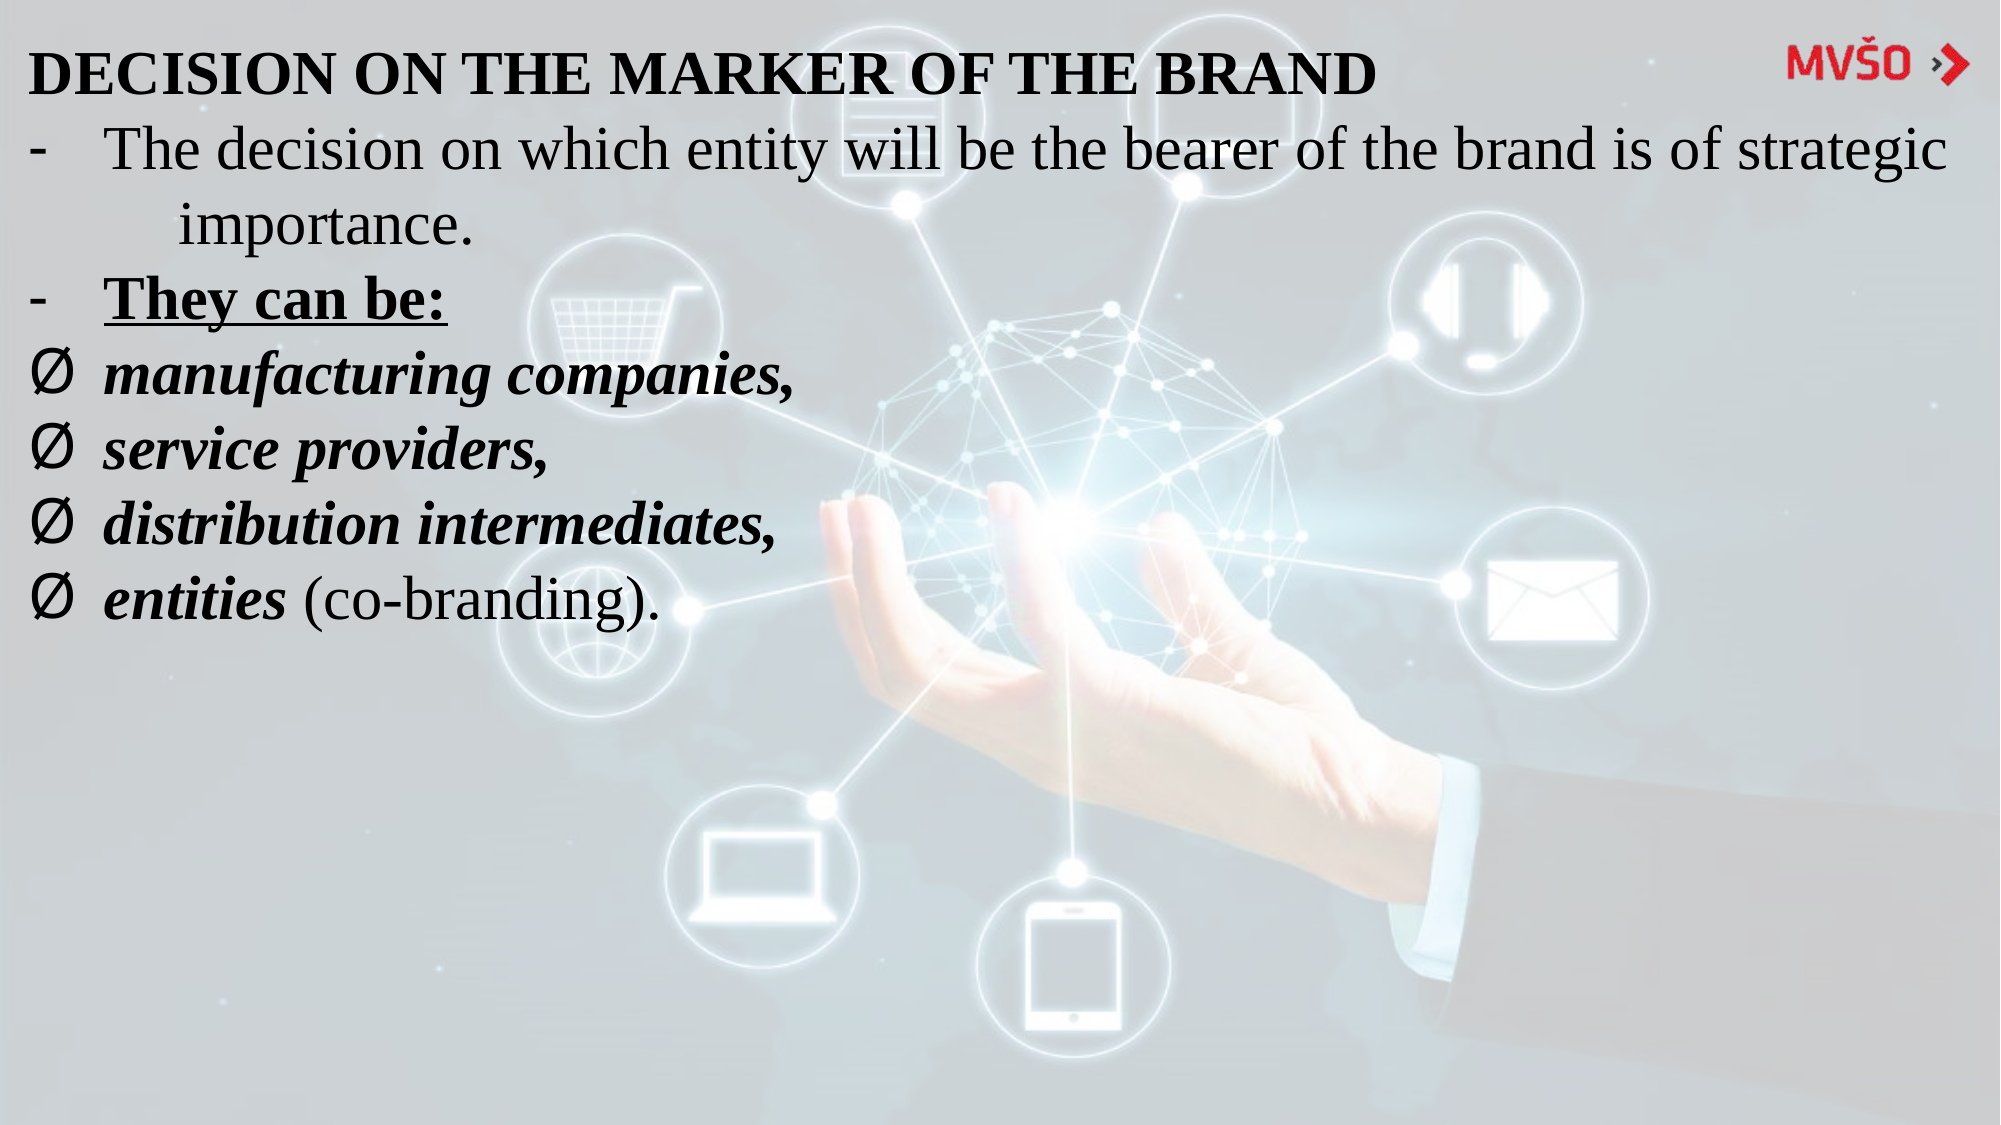

DECISION ON THE MARKER OF THE BRAND
The decision on which entity will be the bearer of the brand is of strategic importance.
They can be:
manufacturing companies,
service providers,
distribution intermediates,
entities (co-branding).